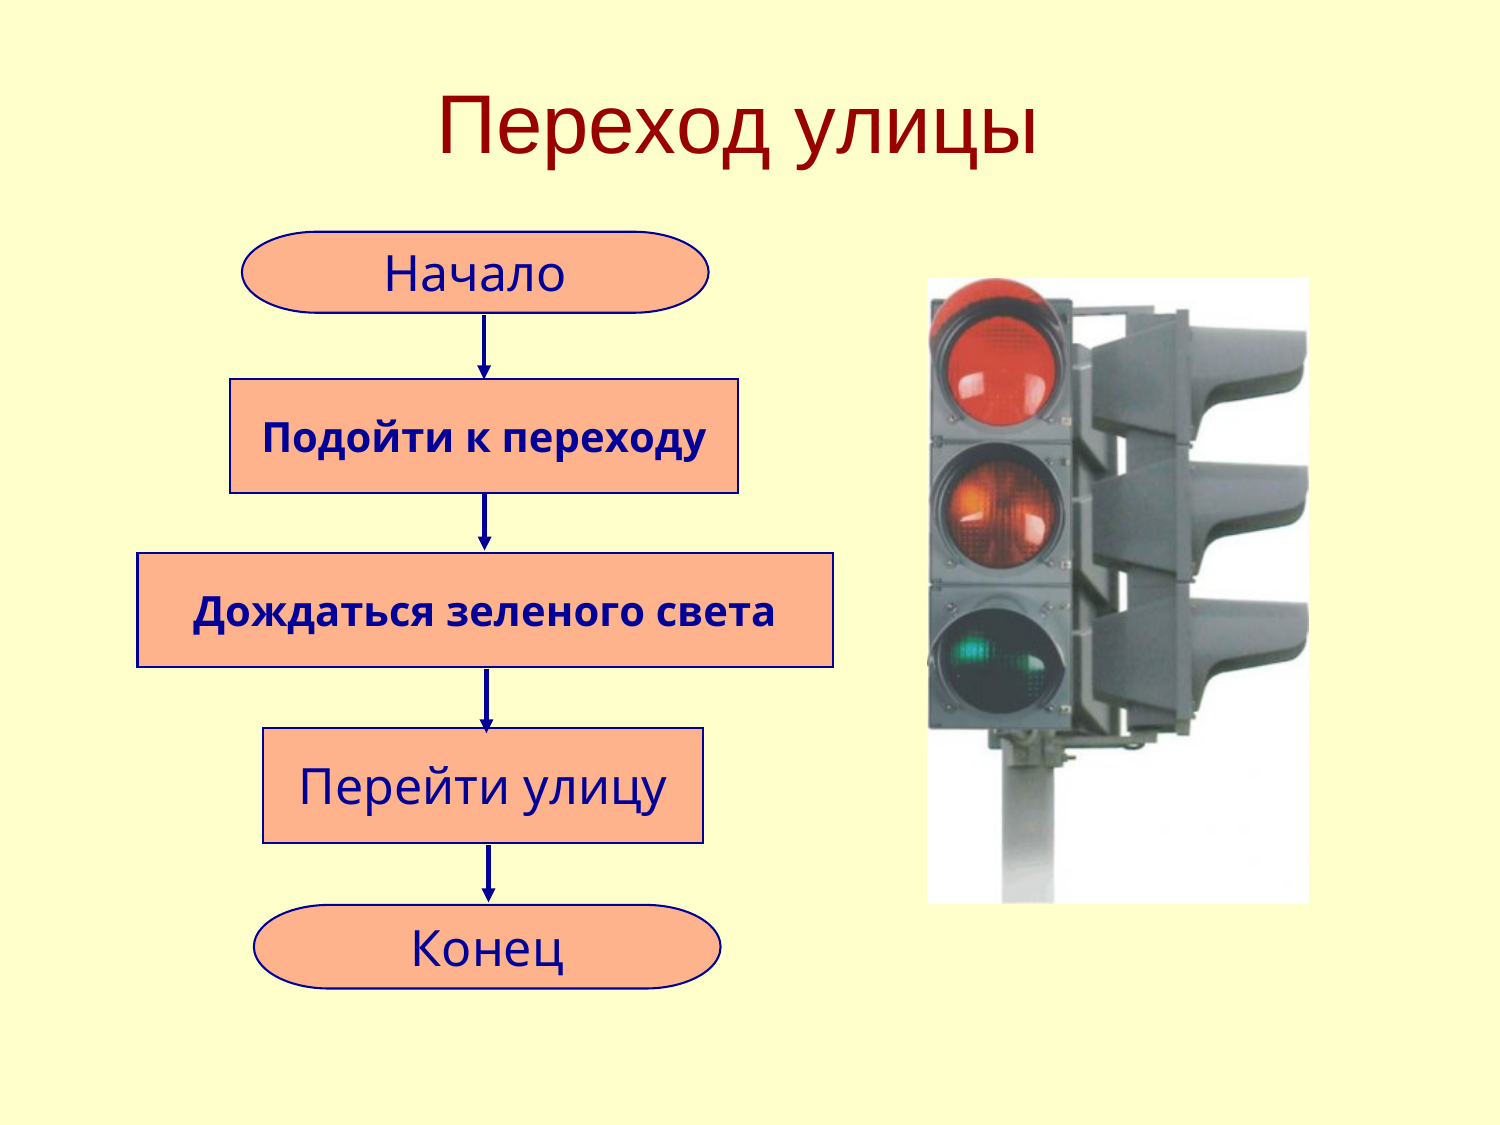

# Переход улицы
Начало
Подойти к переходу
Дождаться зеленого света
Перейти улицу
Конец